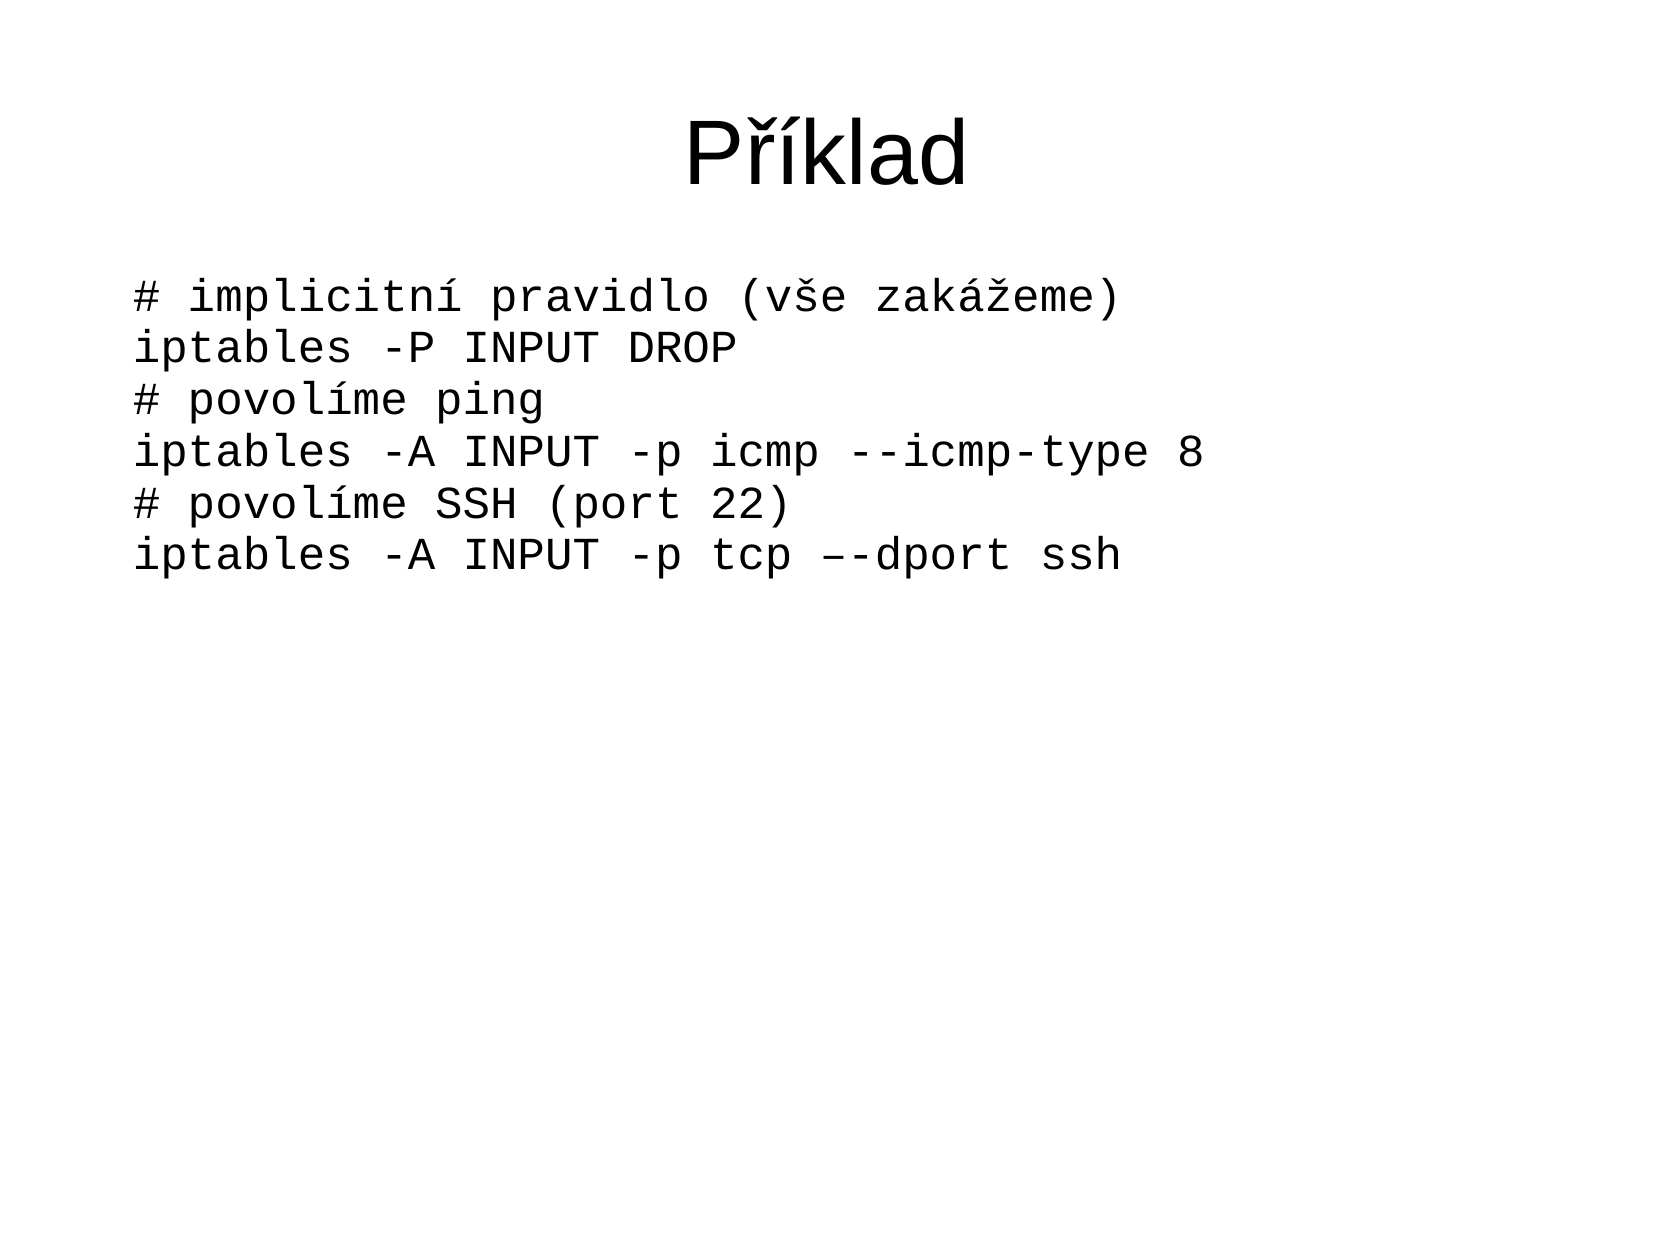

# Příklad
# implicitní pravidlo (vše zakážeme)
iptables -P INPUT DROP
# povolíme ping
iptables -A INPUT -p icmp --icmp-type 8
# povolíme SSH (port 22)
iptables -A INPUT -p tcp –-dport ssh